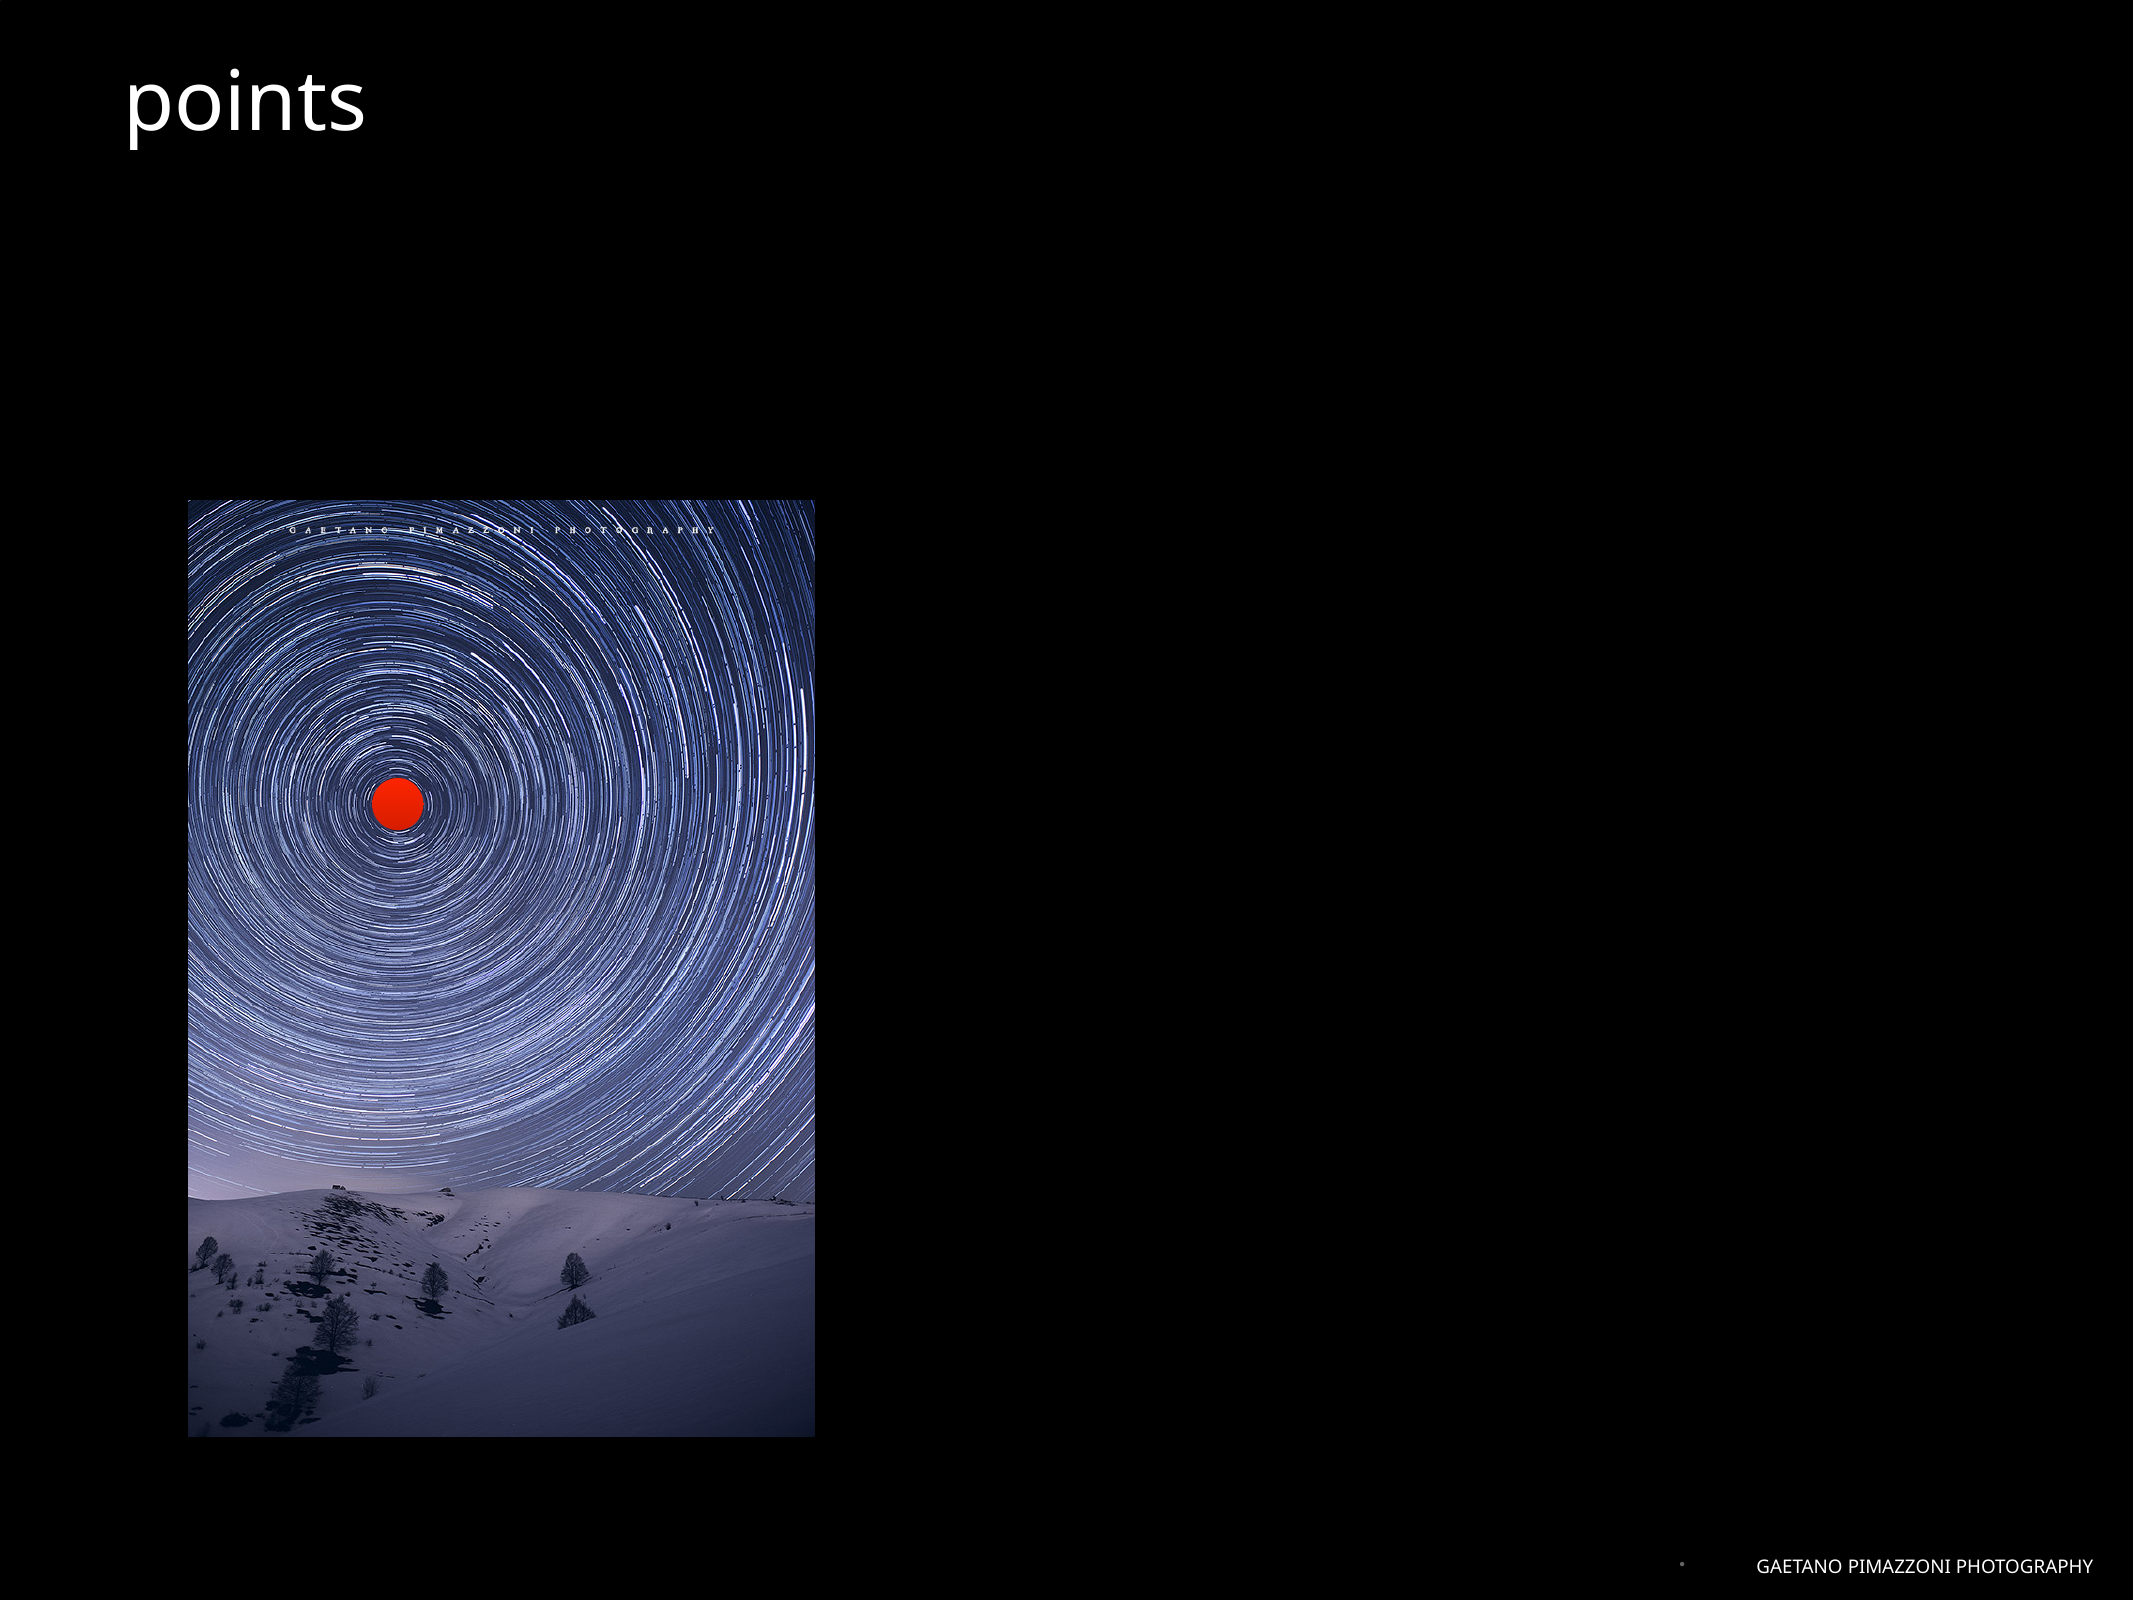

# points
A point is an element without any dimensions.
A point in fact do not exist but we can see it in any small elements that capture our attention locally compared to the rest of the frame.
But a point can also be identified in the frame thanks to the shapes of others elements.
When we have more than one point in the frame our brain works often to create a connection between them.
GAETANO PIMAZZONI PHOTOGRAPHY